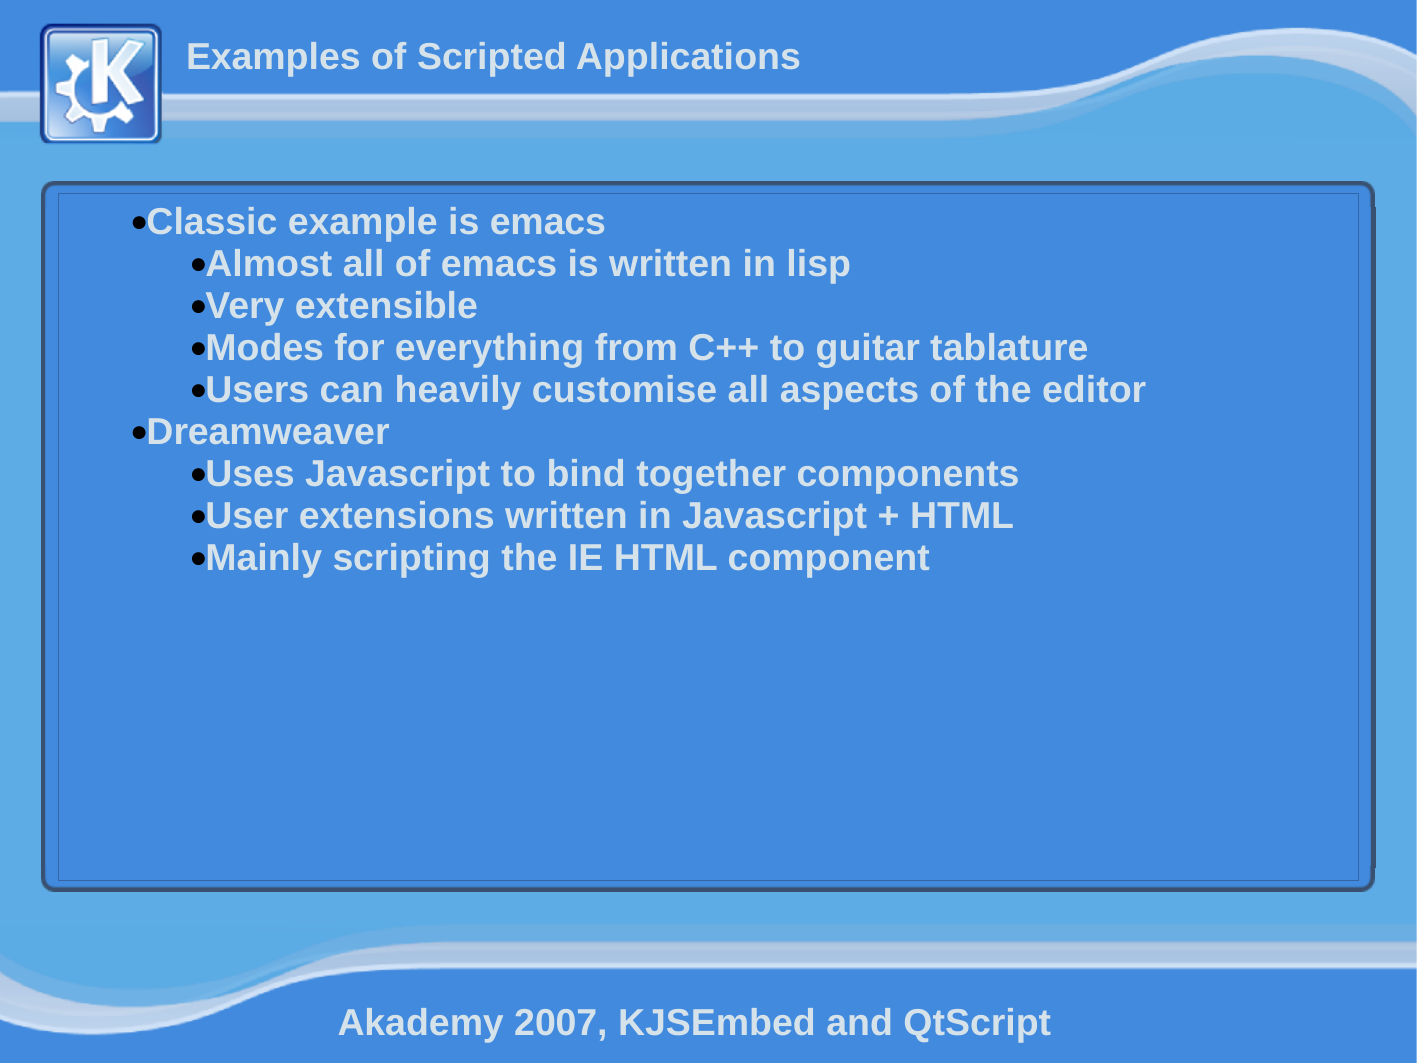

Examples of Scripted Applications
Classic example is emacs
Almost all of emacs is written in lisp
Very extensible
Modes for everything from C++ to guitar tablature
Users can heavily customise all aspects of the editor
Dreamweaver
Uses Javascript to bind together components
User extensions written in Javascript + HTML
Mainly scripting the IE HTML component